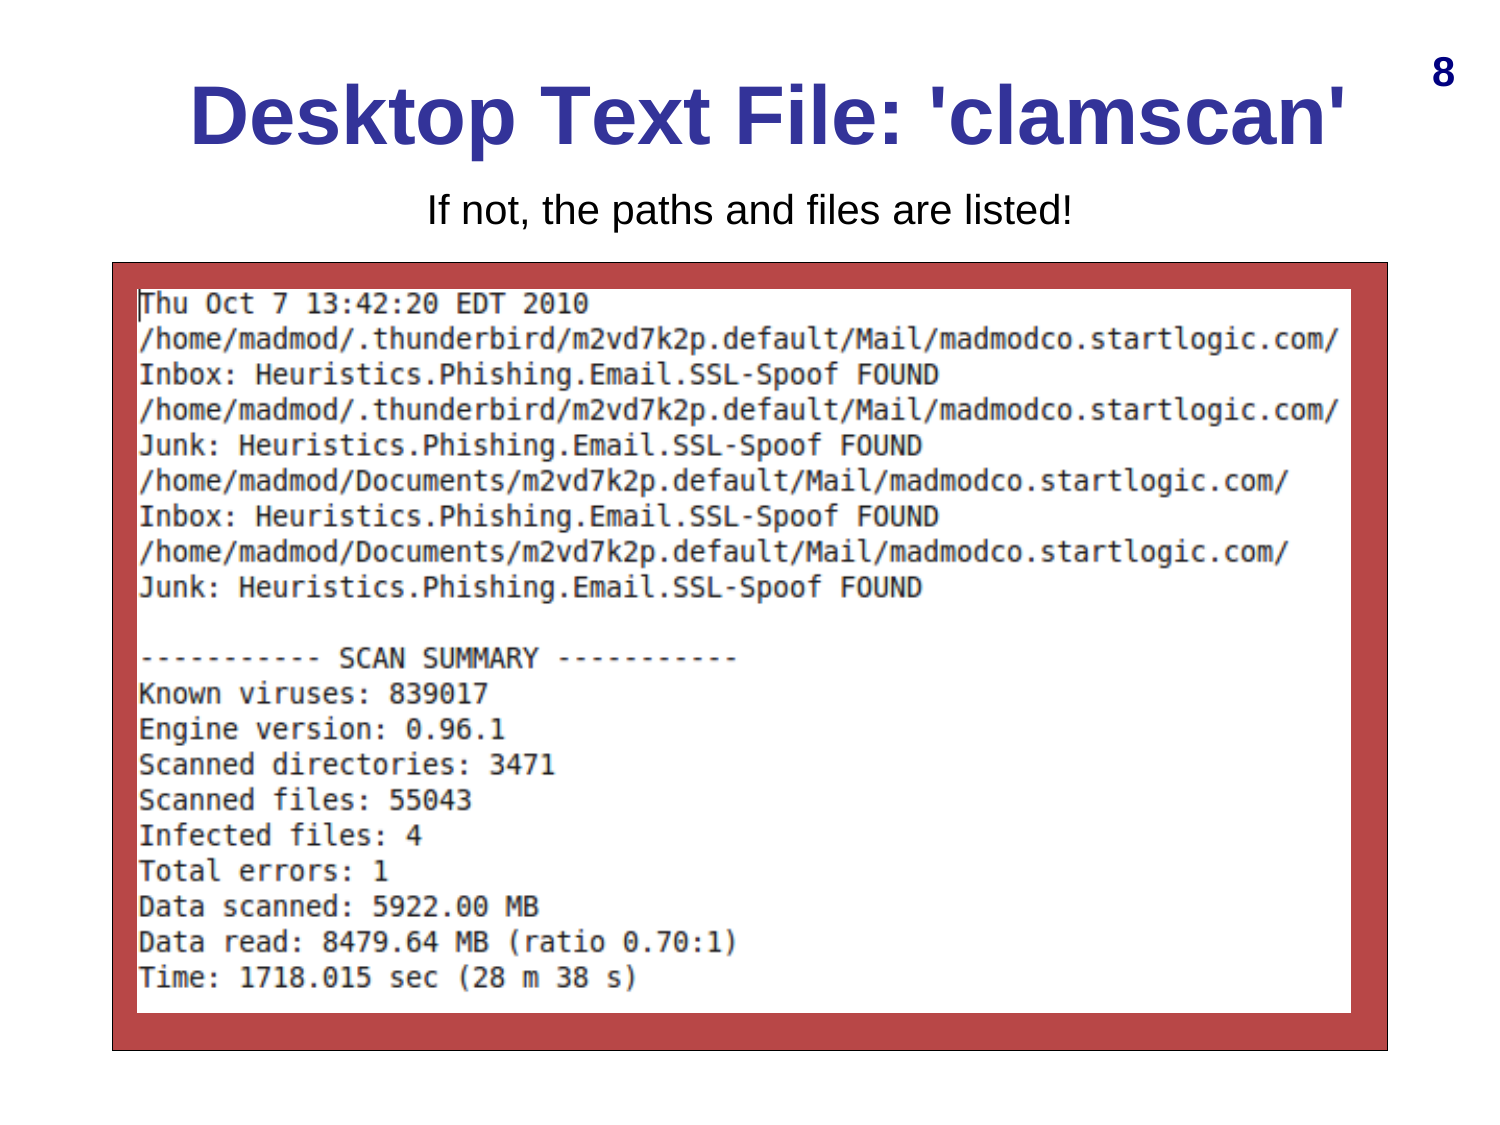

8
# Desktop Text File: 'clamscan'
If not, the paths and files are listed!